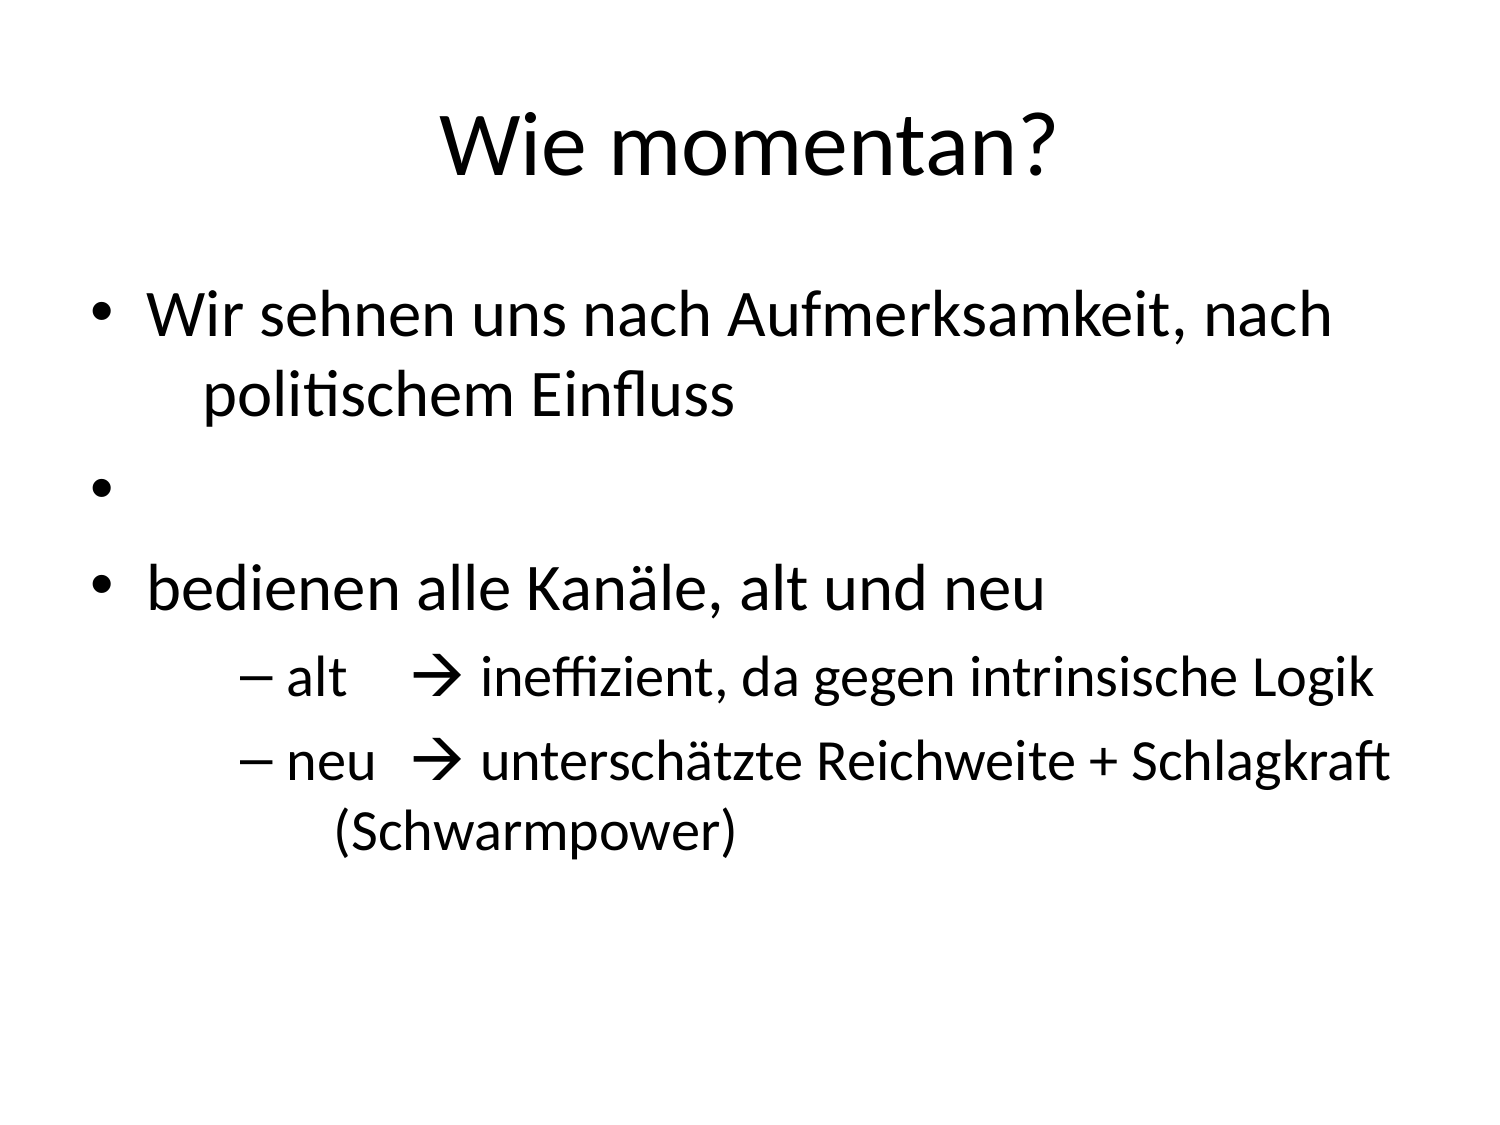

# Wie momentan?
Wir sehnen uns nach Aufmerksamkeit, nach politischem Einfluss
bedienen alle Kanäle, alt und neu
alt 	 ineffizient, da gegen intrinsische Logik
neu	 unterschätzte Reichweite + Schlagkraft (Schwarmpower)